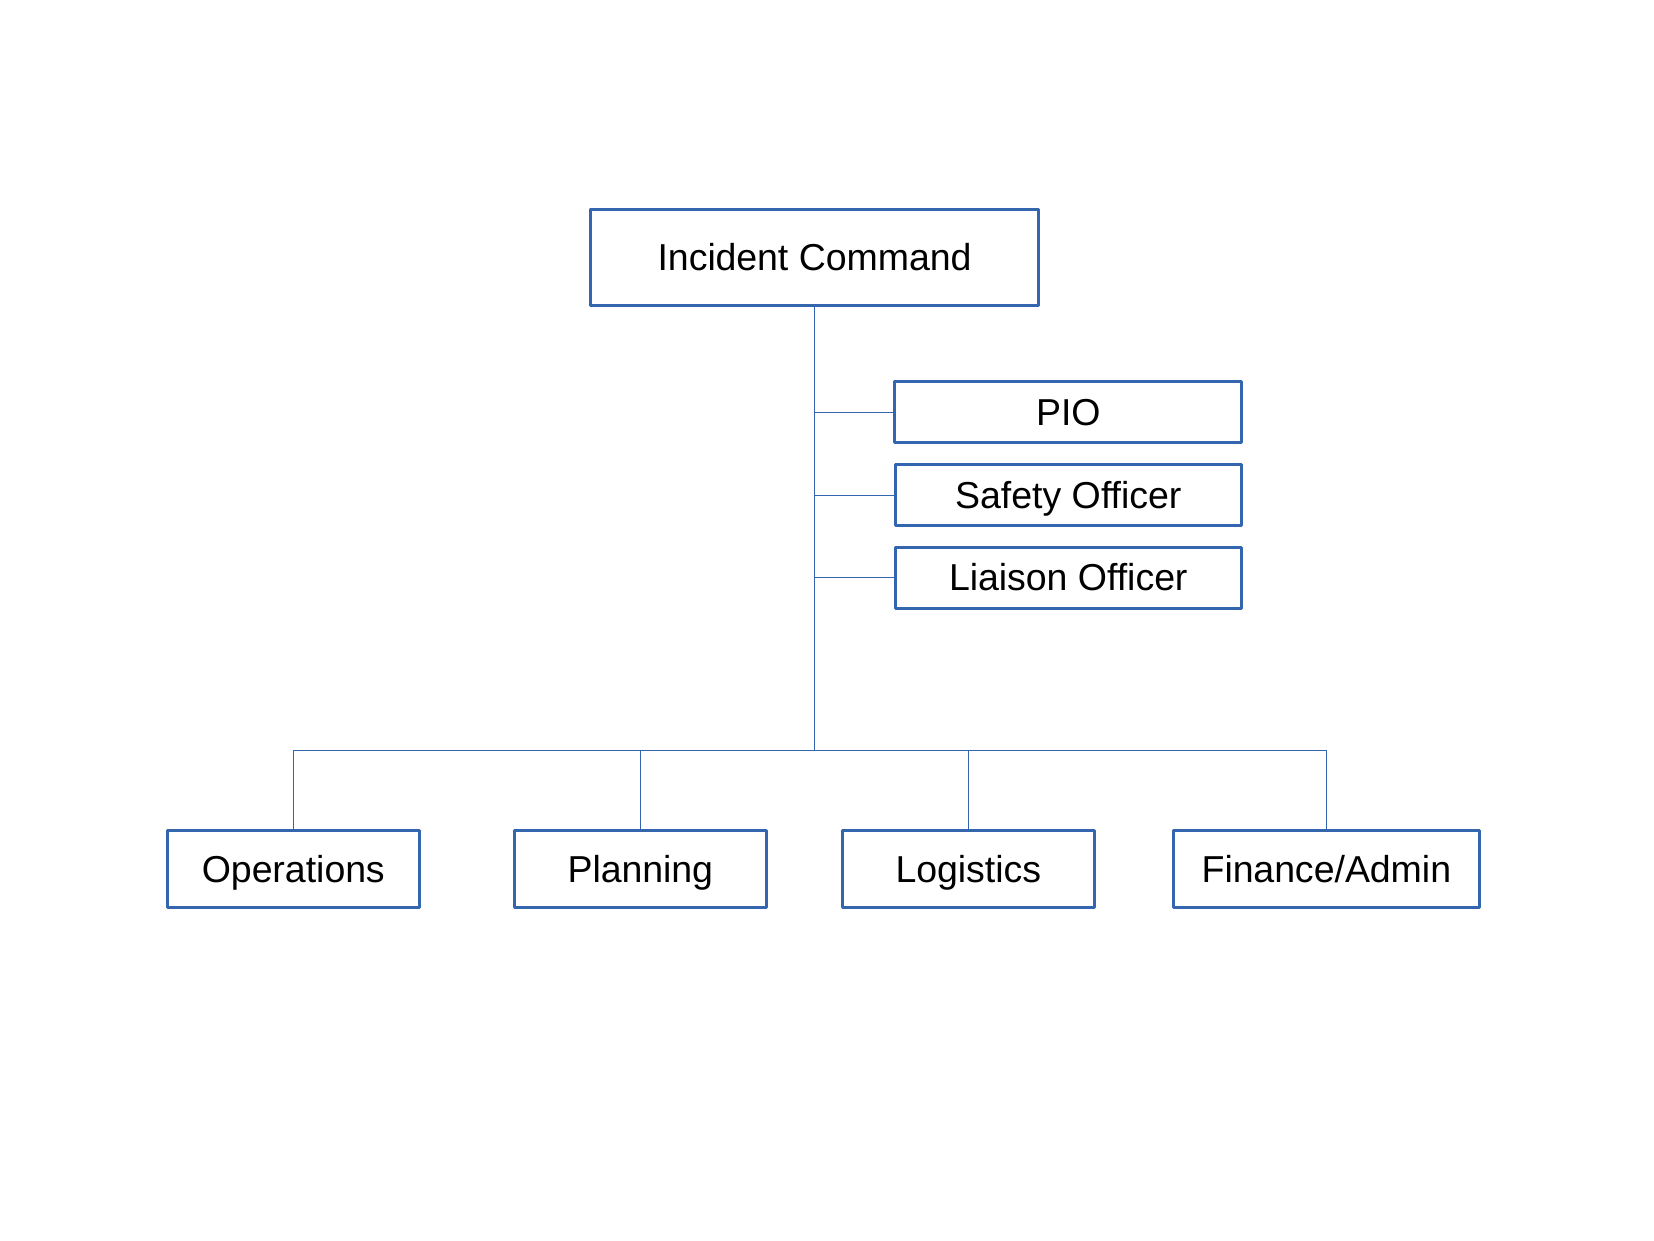

Incident Command
Incident Command
PIO
Safety Officer
Liaison Officer
Operations
Logistics
Finance/Admin
Planning